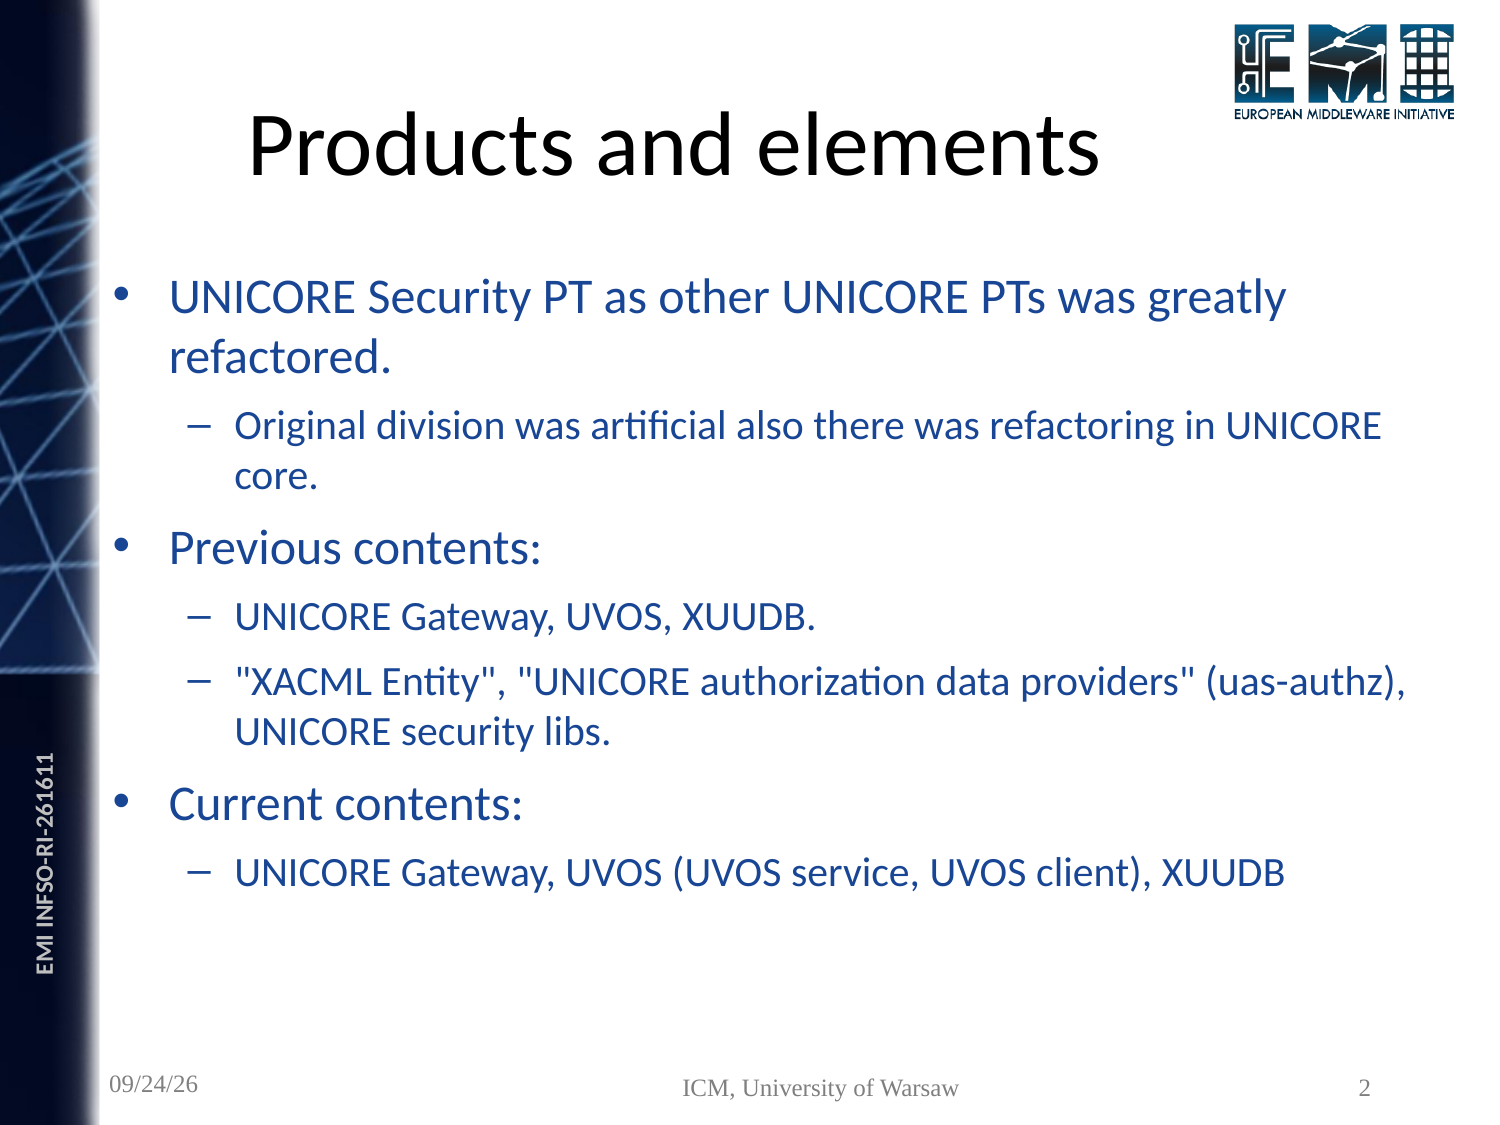

# Products and elements
UNICORE Security PT as other UNICORE PTs was greatly refactored.
Original division was artificial also there was refactoring in UNICORE core.
Previous contents:
UNICORE Gateway, UVOS, XUUDB.
"XACML Entity", "UNICORE authorization data providers" (uas-authz), UNICORE security libs.
Current contents:
UNICORE Gateway, UVOS (UVOS service, UVOS client), XUUDB
2